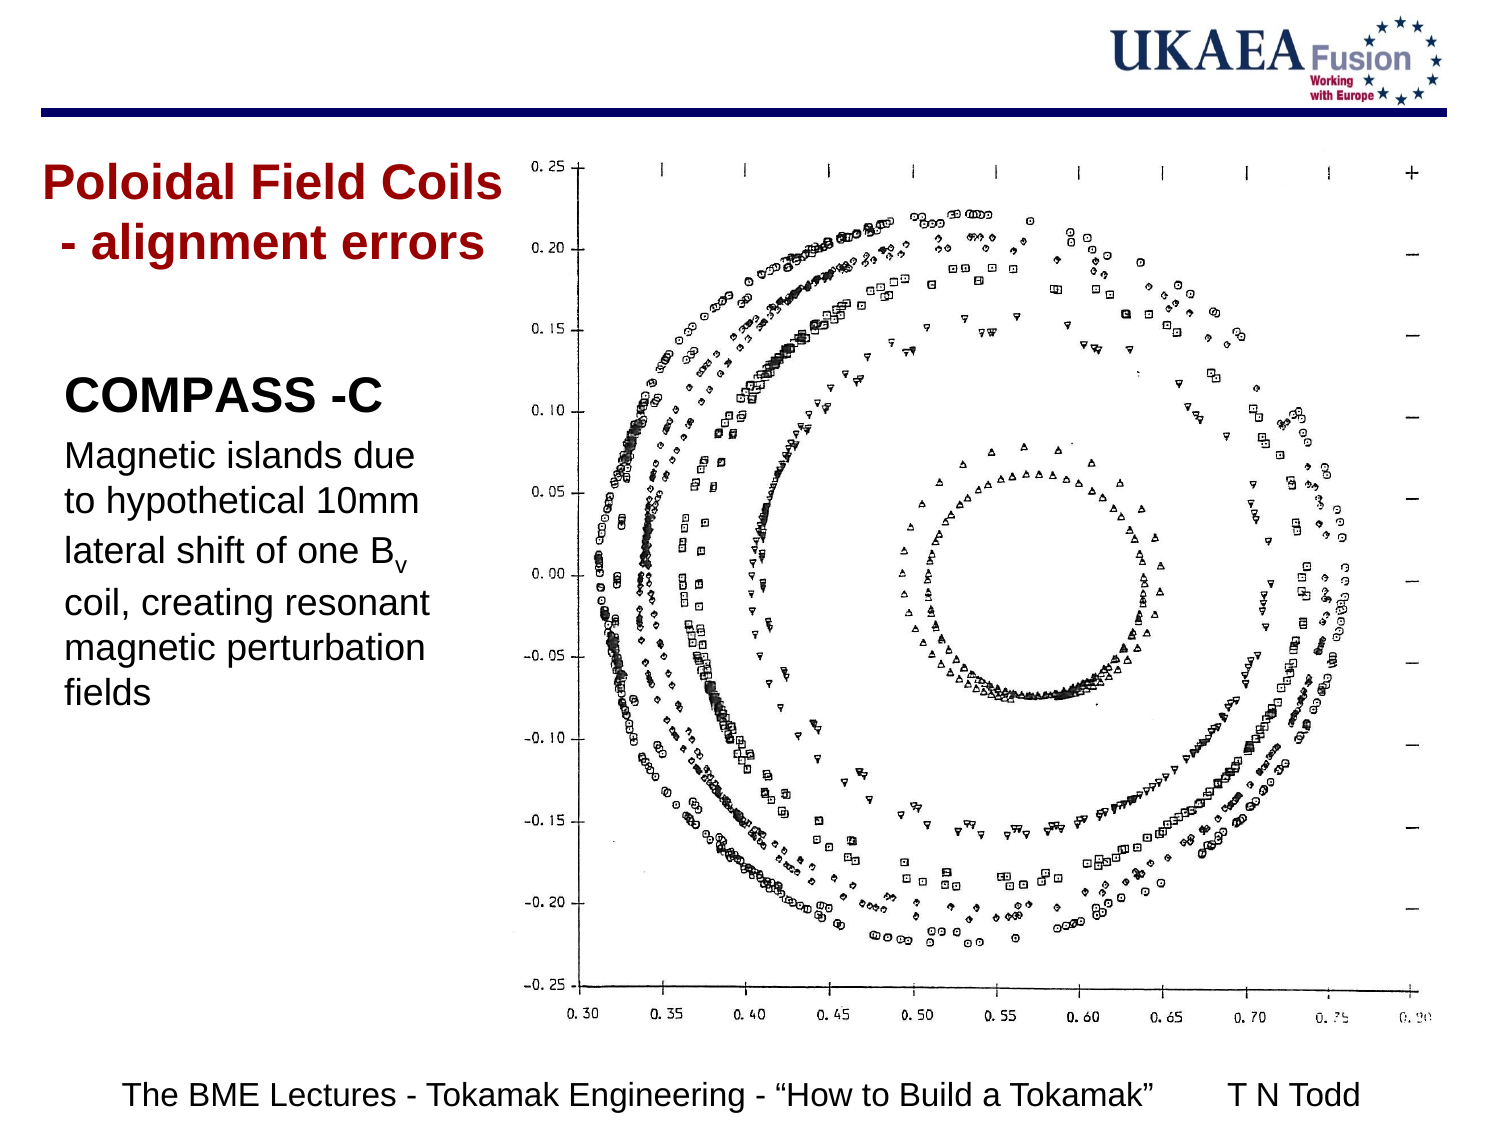

Poloidal Field Coils - alignment errors
COMPASS -C
Magnetic islands due to hypothetical 10mm lateral shift of one Bv coil, creating resonant magnetic perturbation fields